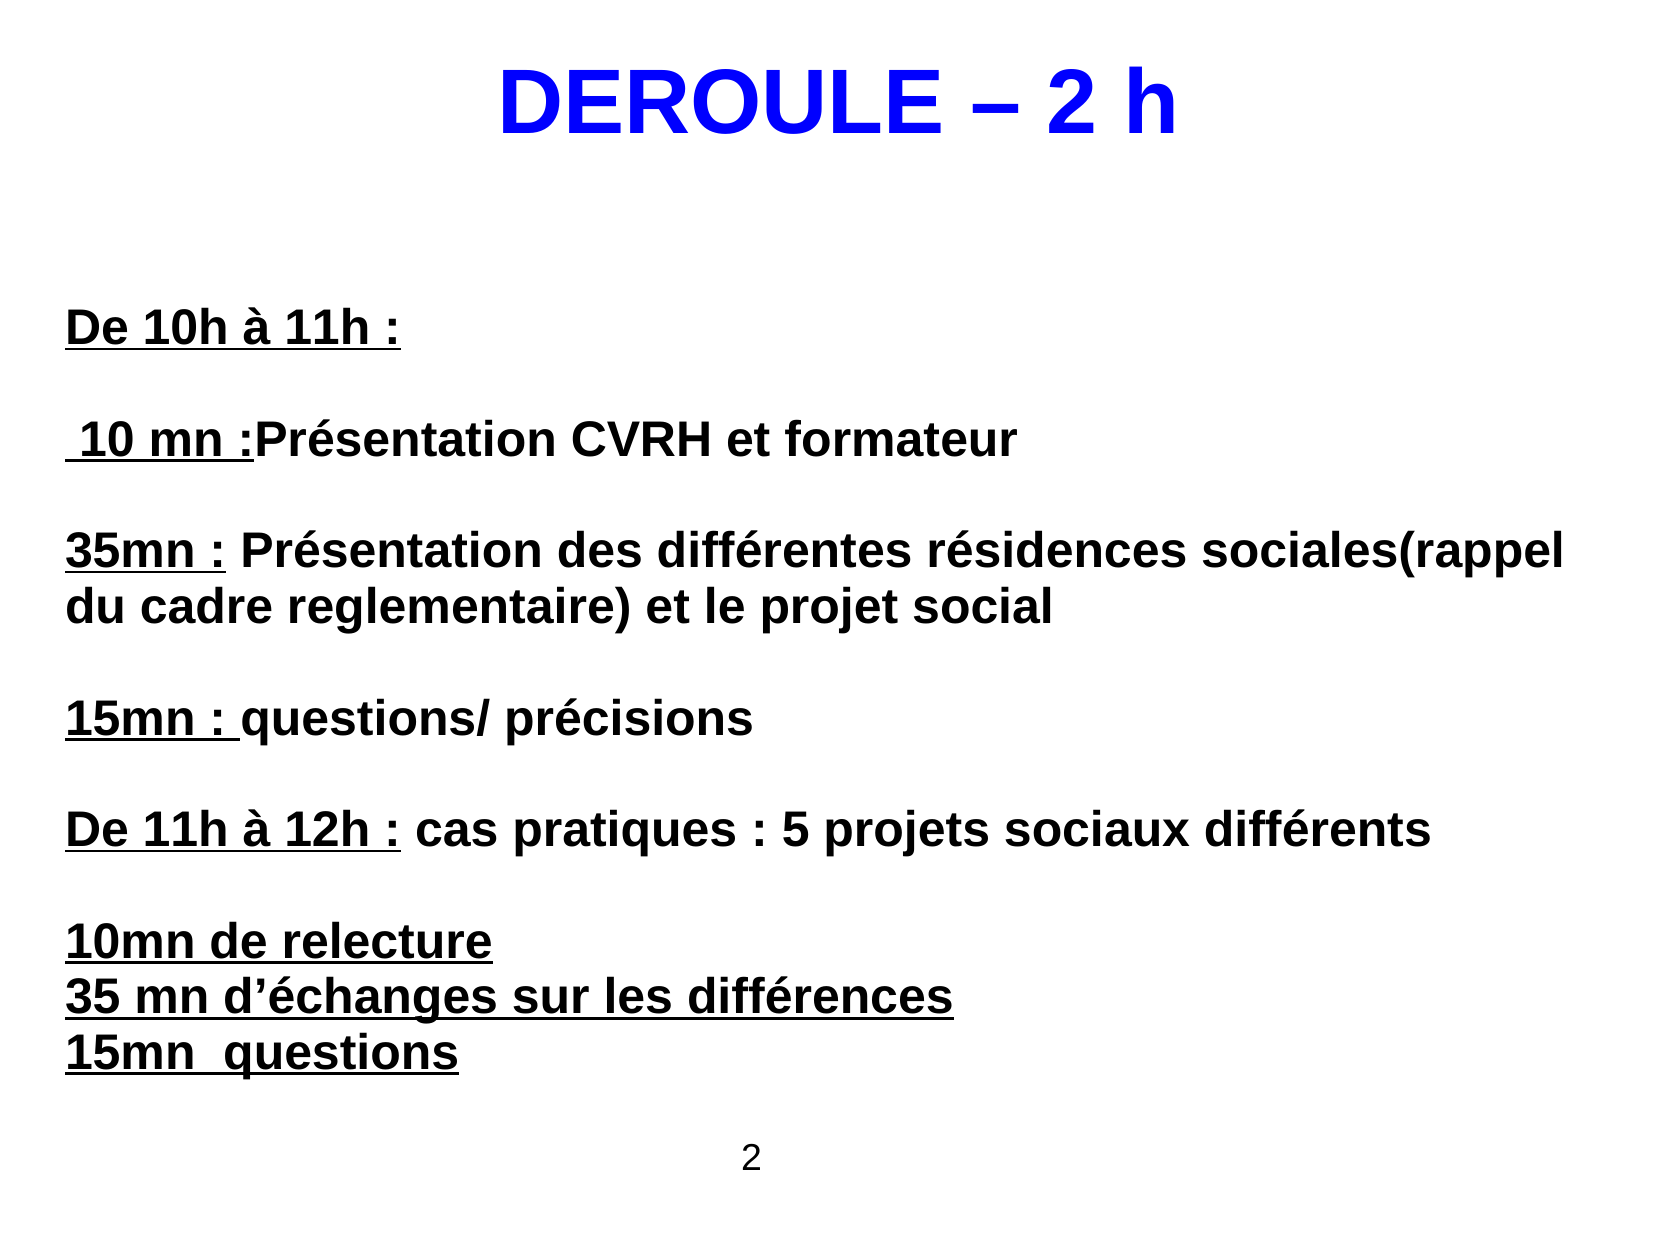

# DEROULE – 2 h
De 10h à 11h :
 10 mn :Présentation CVRH et formateur
35mn : Présentation des différentes résidences sociales(rappel du cadre reglementaire) et le projet social
15mn : questions/ précisions
De 11h à 12h : cas pratiques : 5 projets sociaux différents
10mn de relecture
35 mn d’échanges sur les différences
15mn questions